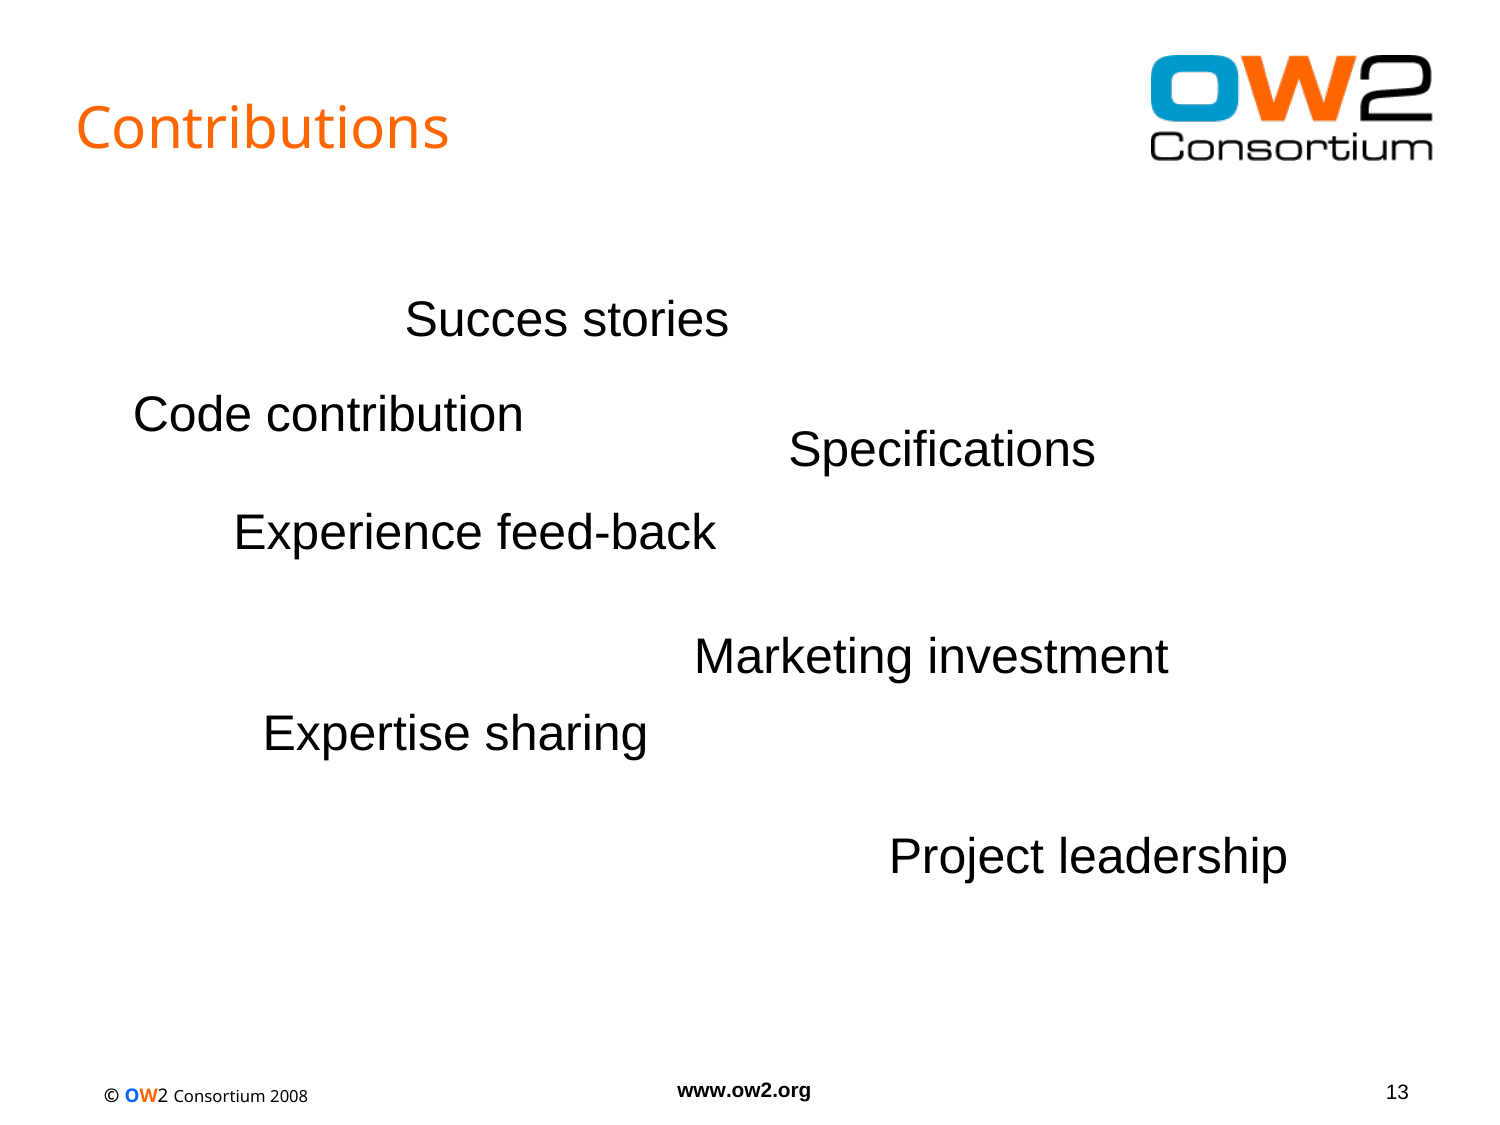

# Contributions
Succes stories
Code contribution
Specifications
Experience feed-back
Marketing investment
Expertise sharing
Project leadership
13